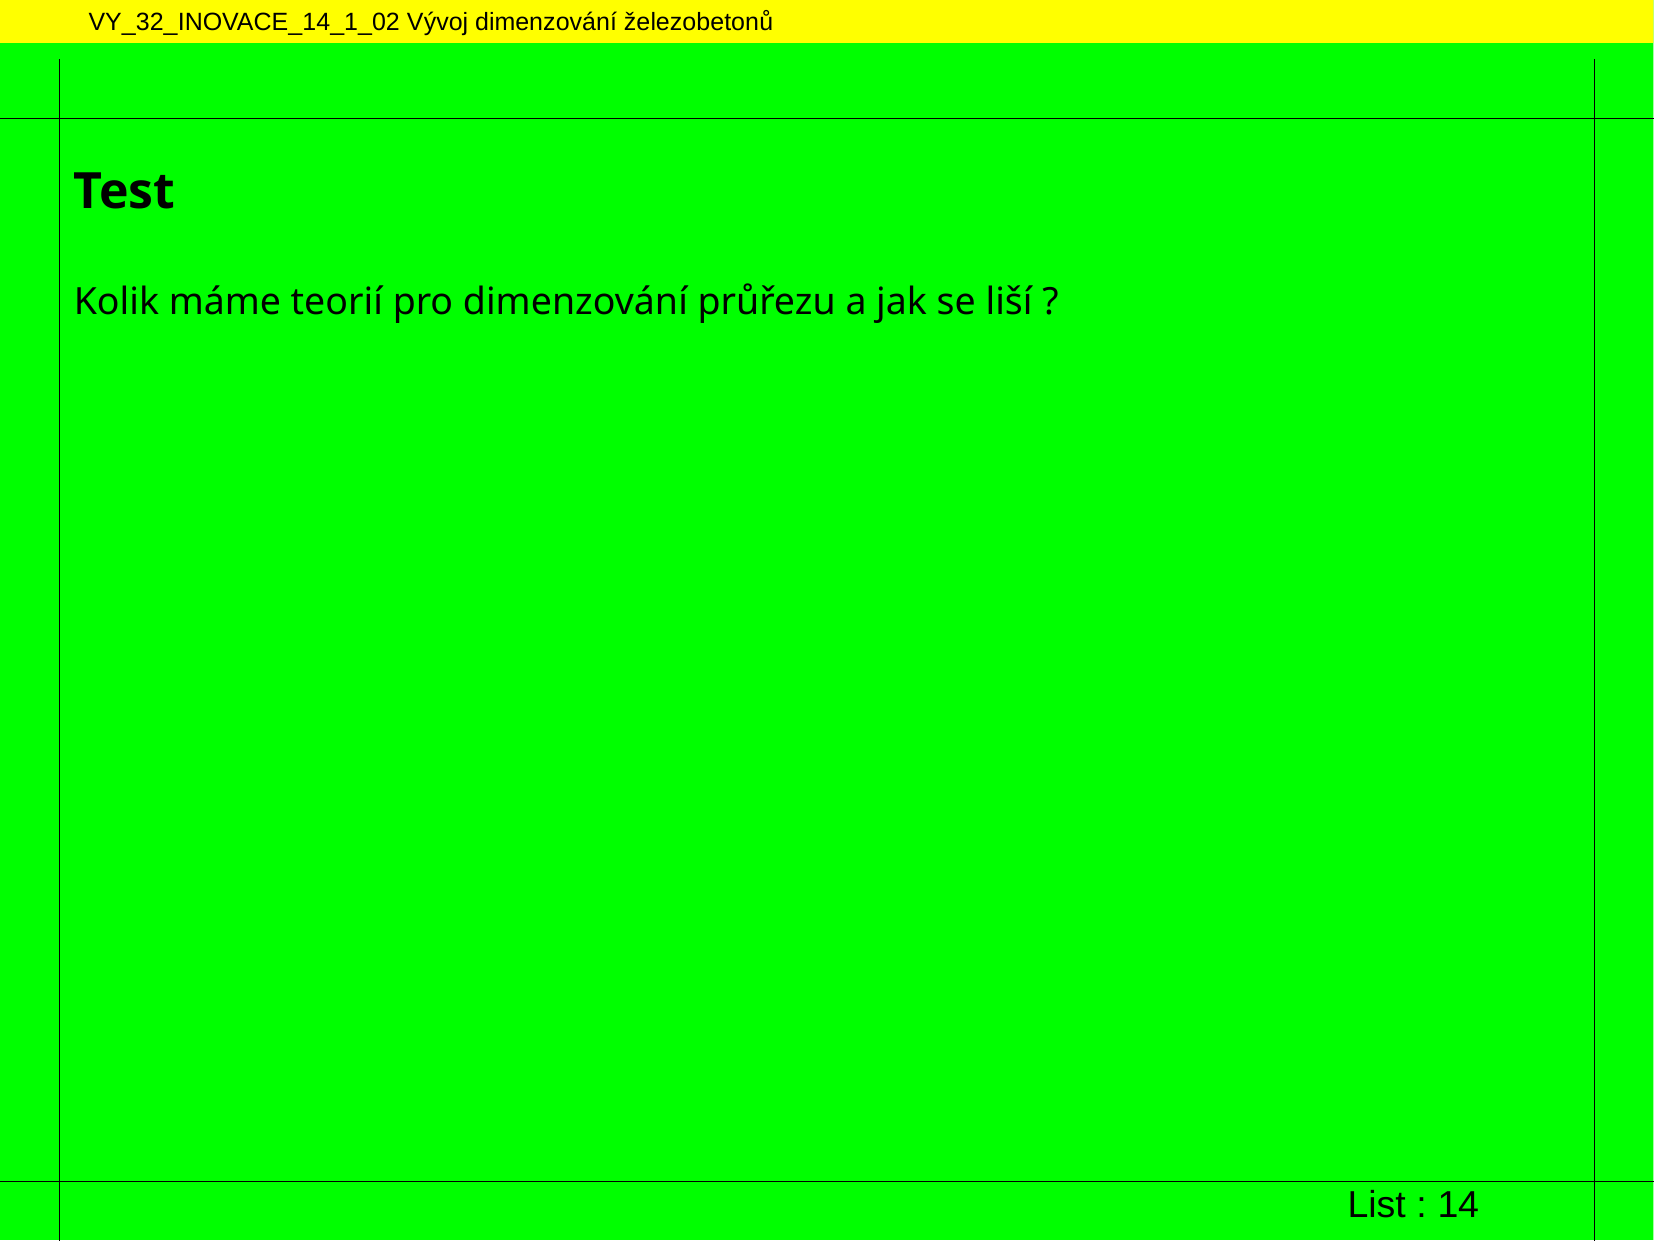

VY_32_INOVACE_14_1_02 Vývoj dimenzování železobetonů
Test
Kolik máme teorií pro dimenzování průřezu a jak se liší ?
List :